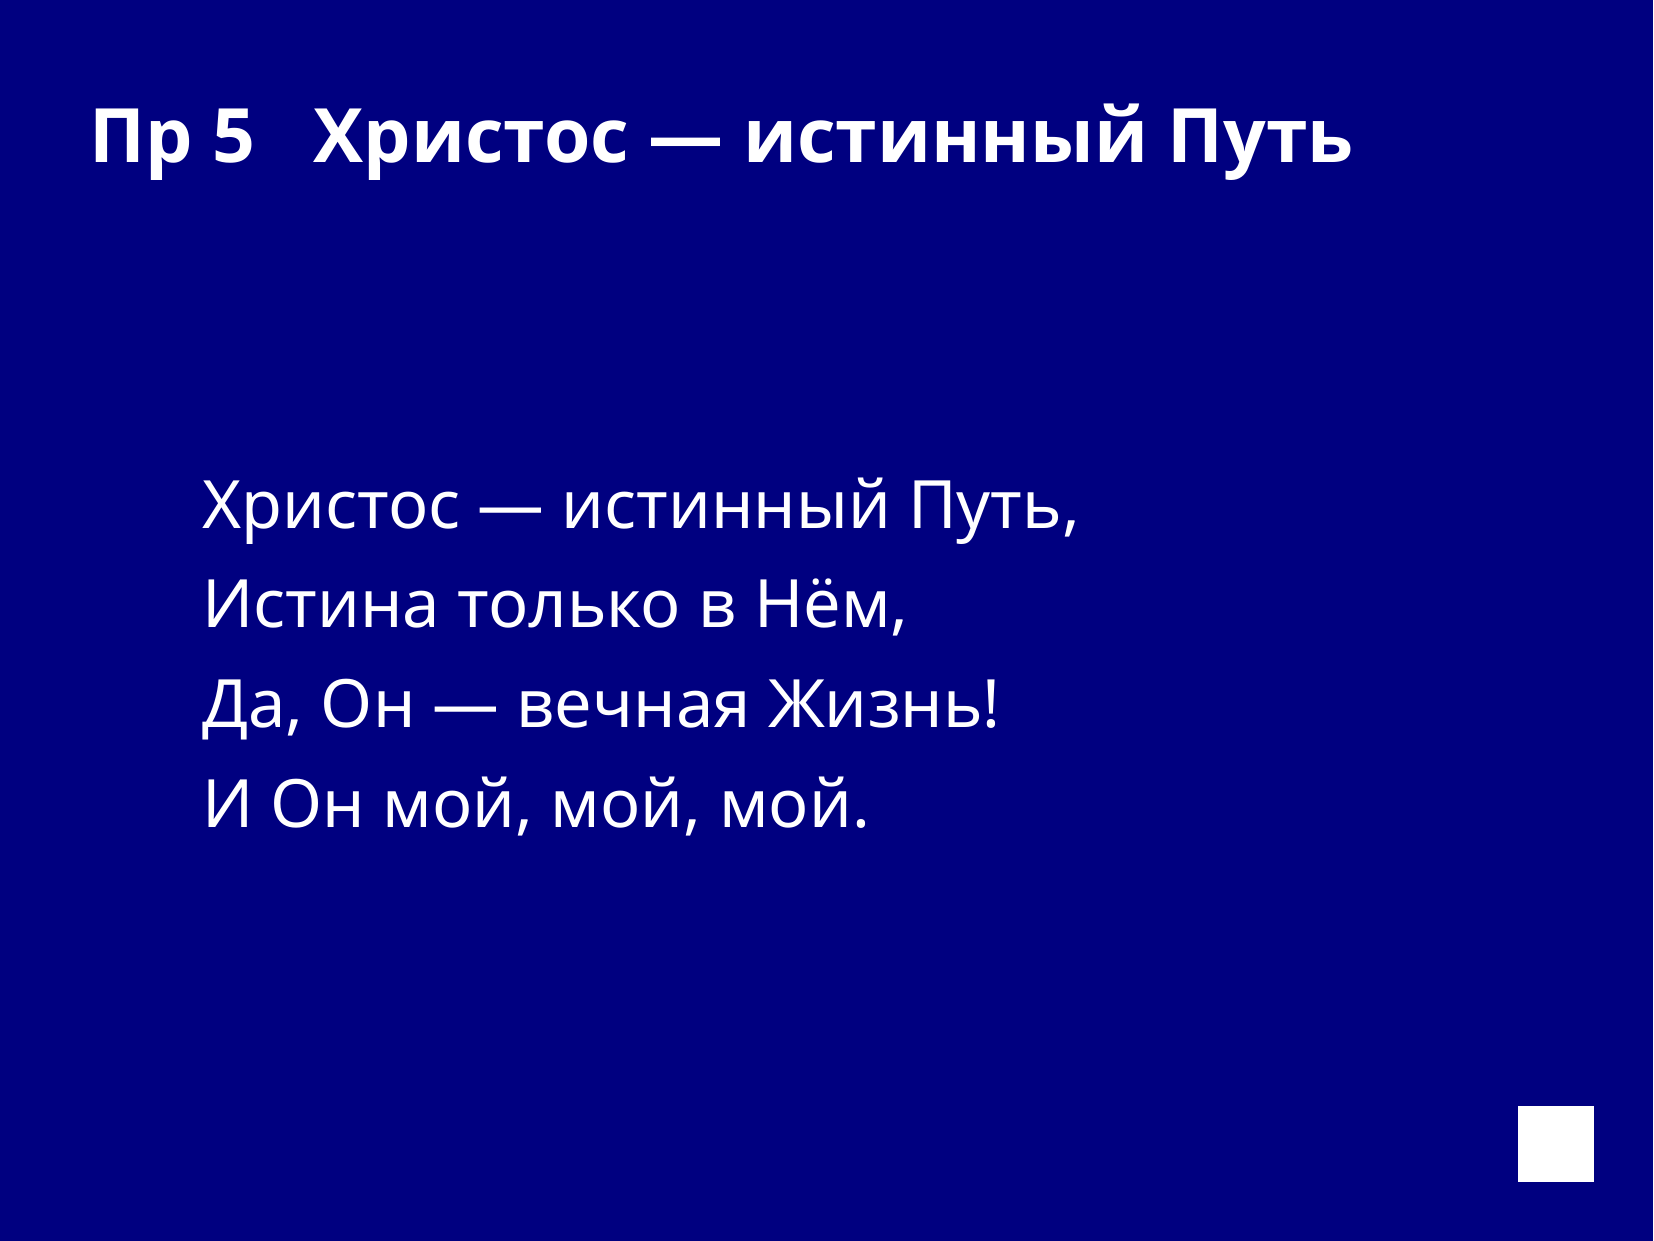

Пр 5 Христос — истинный Путь
	Христос — истинный Путь,
	Истина только в Нём,
	Да, Он — вечная Жизнь!
	И Он мой, мой, мой.